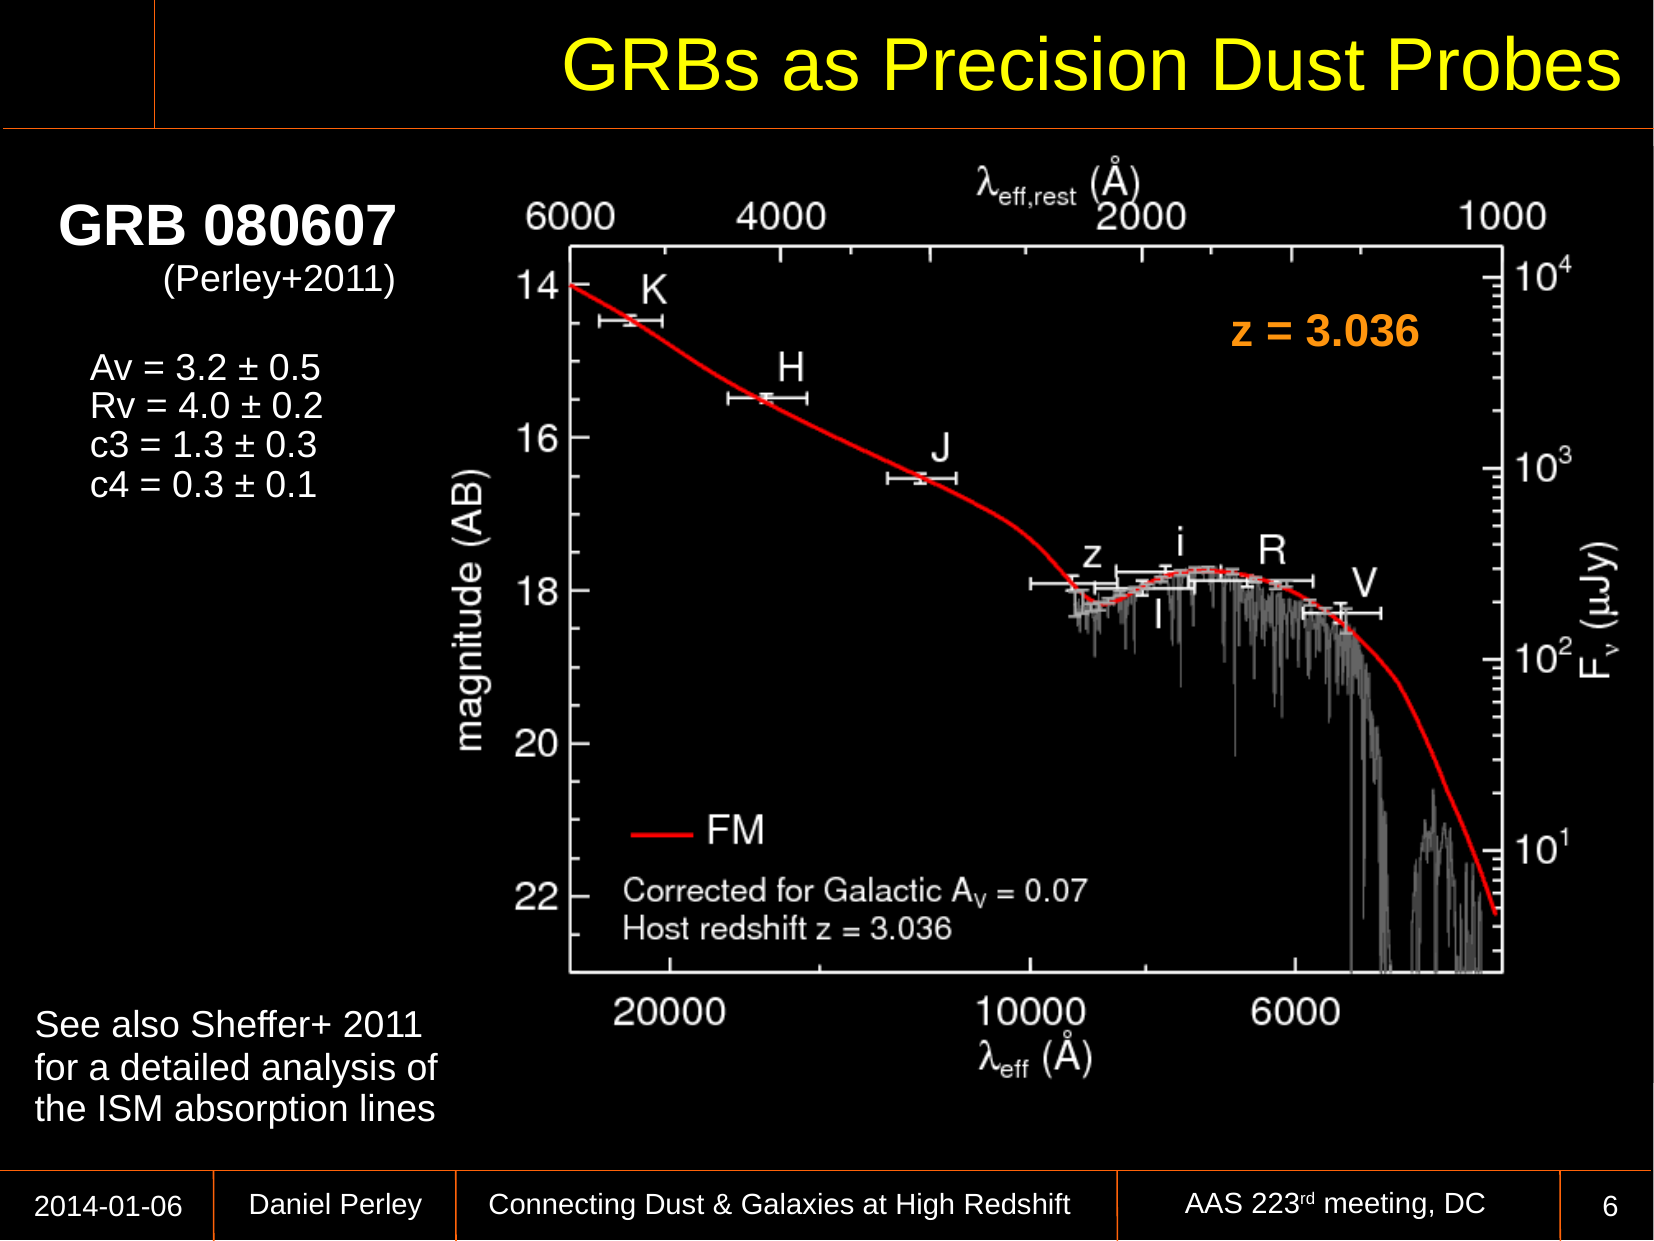

# GRBs as Precision Dust Probes
GRB 080607
 (Perley+2011)
z = 3.036
Av = 3.2 ± 0.5
Rv = 4.0 ± 0.2
c3 = 1.3 ± 0.3
c4 = 0.3 ± 0.1
See also Sheffer+ 2011 for a detailed analysis of the ISM absorption lines
2014-01-06
6